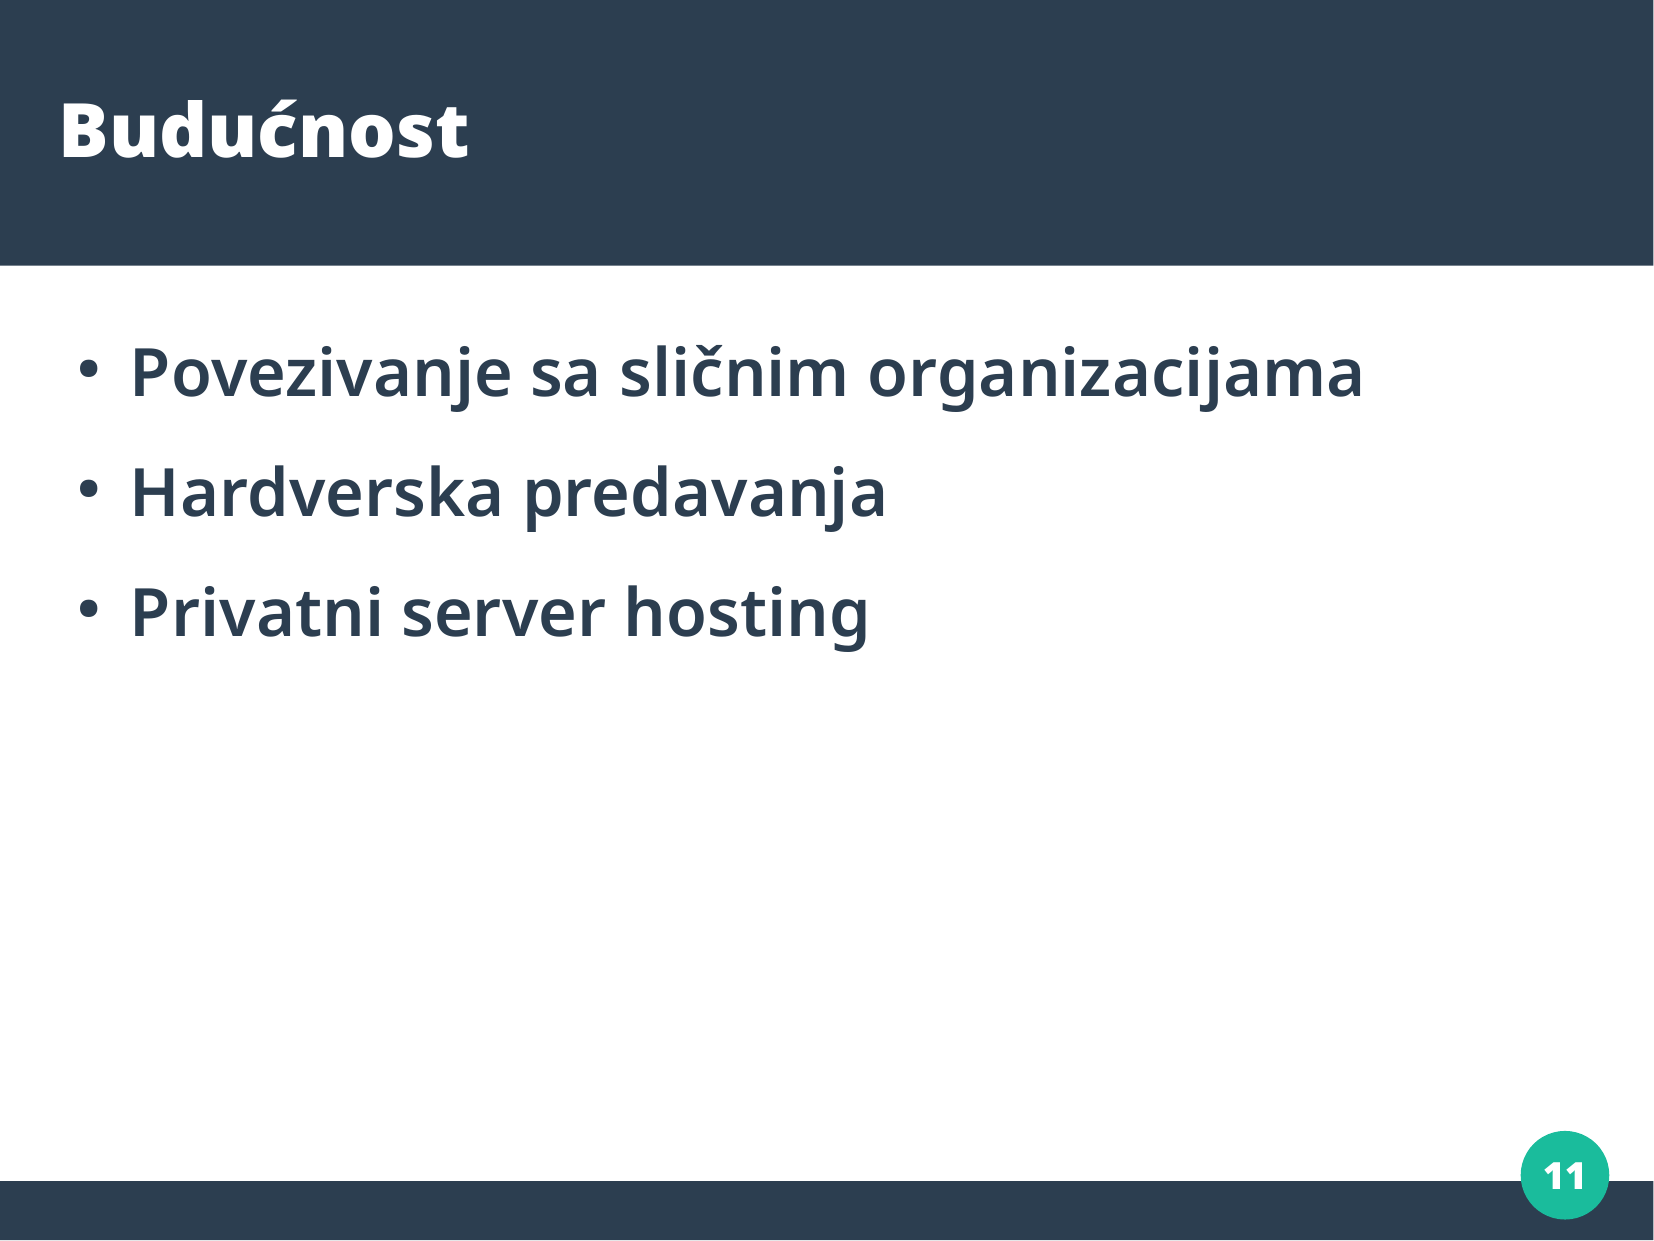

# Budućnost
Povezivanje sa sličnim organizacijama
Hardverska predavanja
Privatni server hosting
11